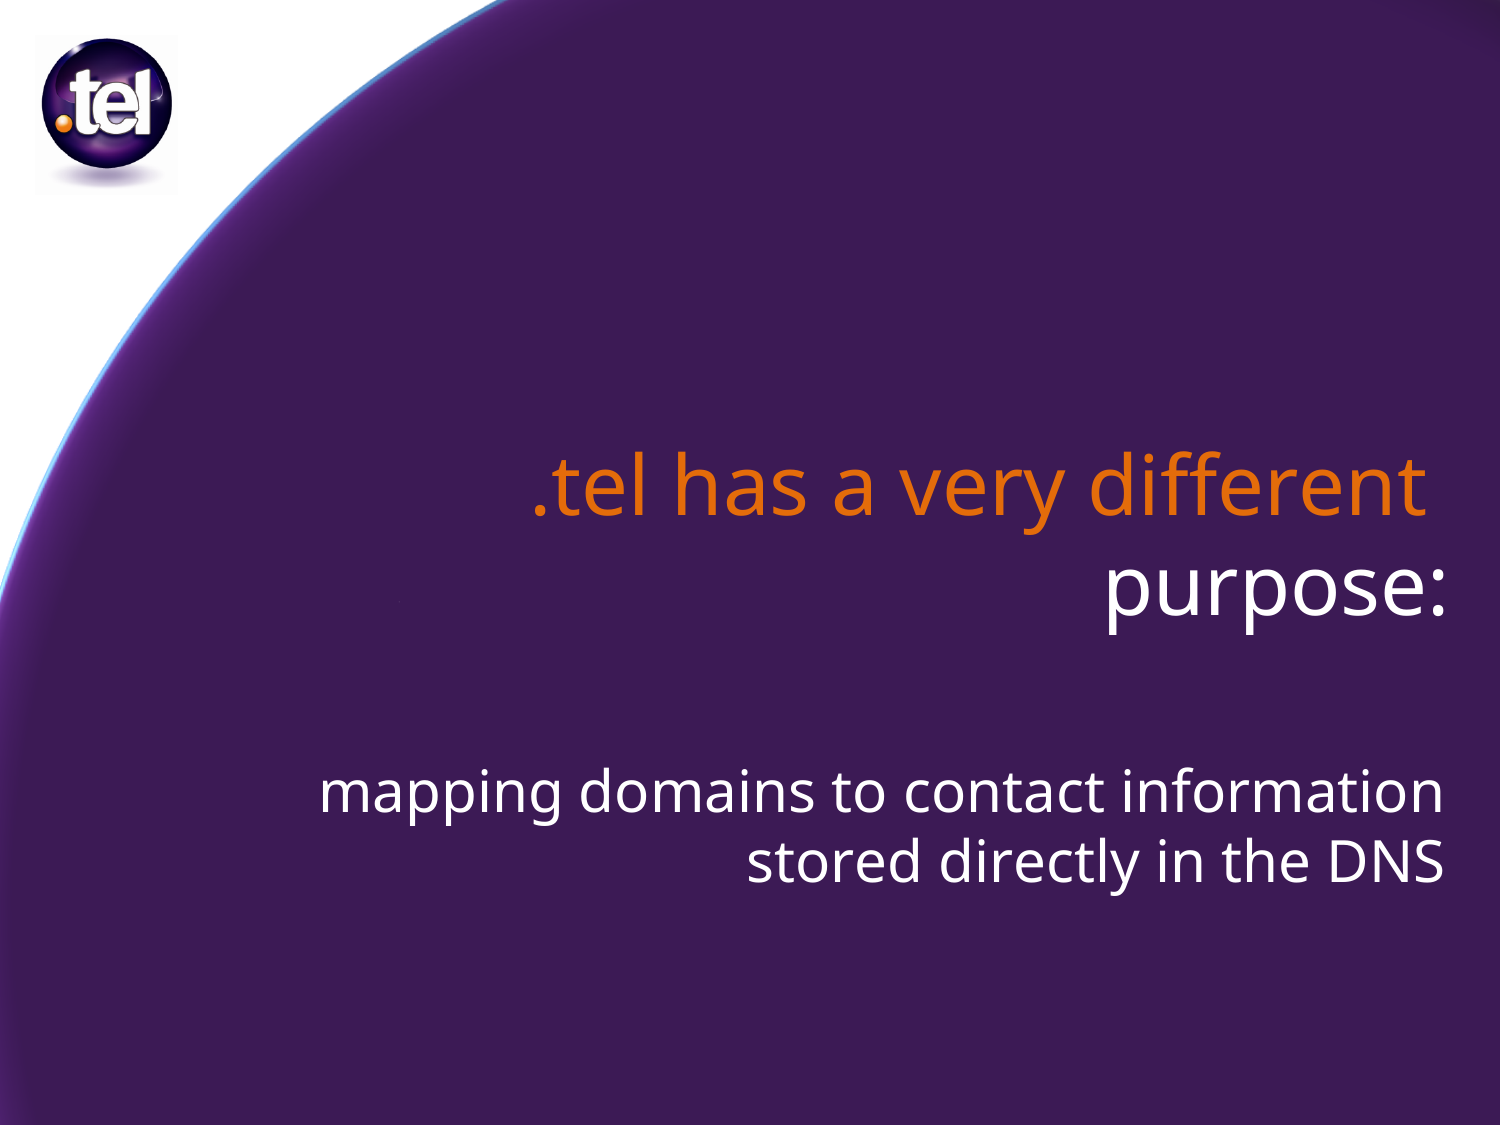

.tel has a very different
purpose:
mapping domains to contact information stored directly in the DNS